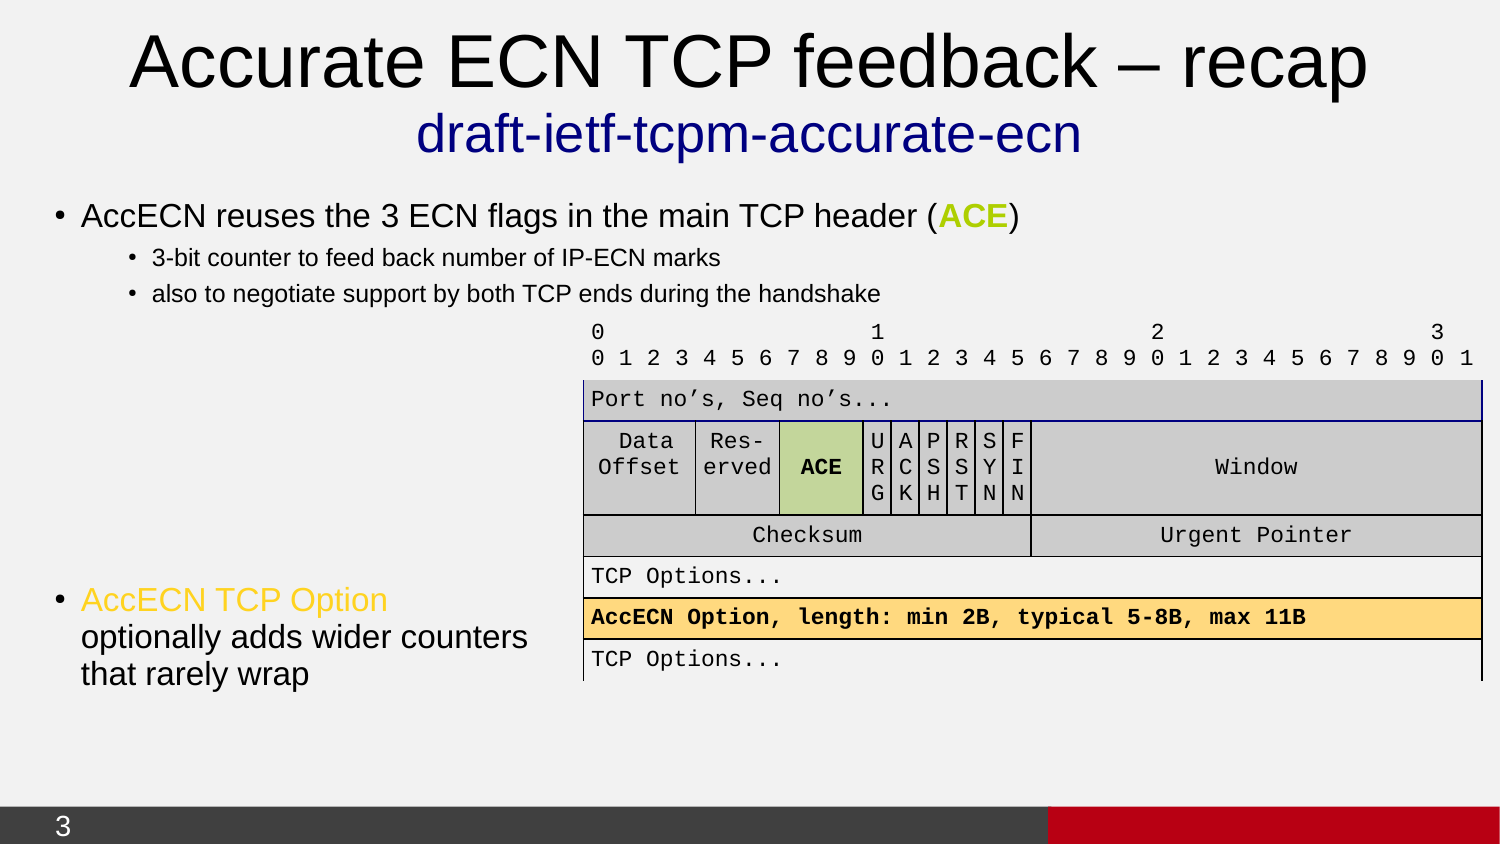

# Accurate ECN TCP feedback – recap draft-ietf-tcpm-accurate-ecn
AccECN reuses the 3 ECN flags in the main TCP header (ACE)
3-bit counter to feed back number of IP-ECN marks
also to negotiate support by both TCP ends during the handshake
AccECN TCP Option
optionally adds wider counters
that rarely wrap
| 00 | 1 | 2 | 3 | 4 | 5 | 6 | 7 | 8 | 9 | 10 | 1 | 2 | 3 | 4 | 5 | 6 | 7 | 8 | 9 | 20 | 1 | 2 | 3 | 4 | 5 | 6 | 7 | 8 | 9 | 30 | 1 |
| --- | --- | --- | --- | --- | --- | --- | --- | --- | --- | --- | --- | --- | --- | --- | --- | --- | --- | --- | --- | --- | --- | --- | --- | --- | --- | --- | --- | --- | --- | --- | --- |
| Port no’s, Seq no’s... | | | | | | | | | | | | | | | | | | | | | | | | | | | | | | | |
| Data Offset | | | | Res-erved | | | ACE | | | URG | ACK | PSH | RST | SYN | FIN | Window | | | | | | | | | | | | | | | |
| Checksum | | | | | | | | | | | | | | | | Urgent Pointer | | | | | | | | | | | | | | | |
| TCP Options... | | | | | | | | | | | | | | | | | | | | | | | | | | | | | | | |
| AccECN Option, length: min 2B, typical 5-8B, max 11B | | | | | | | | | | | | | | | | | | | | | | | | | | | | | | | |
| TCP Options... | | | | | | | | | | | | | | | | | | | | | | | | | | | | | | | |
3